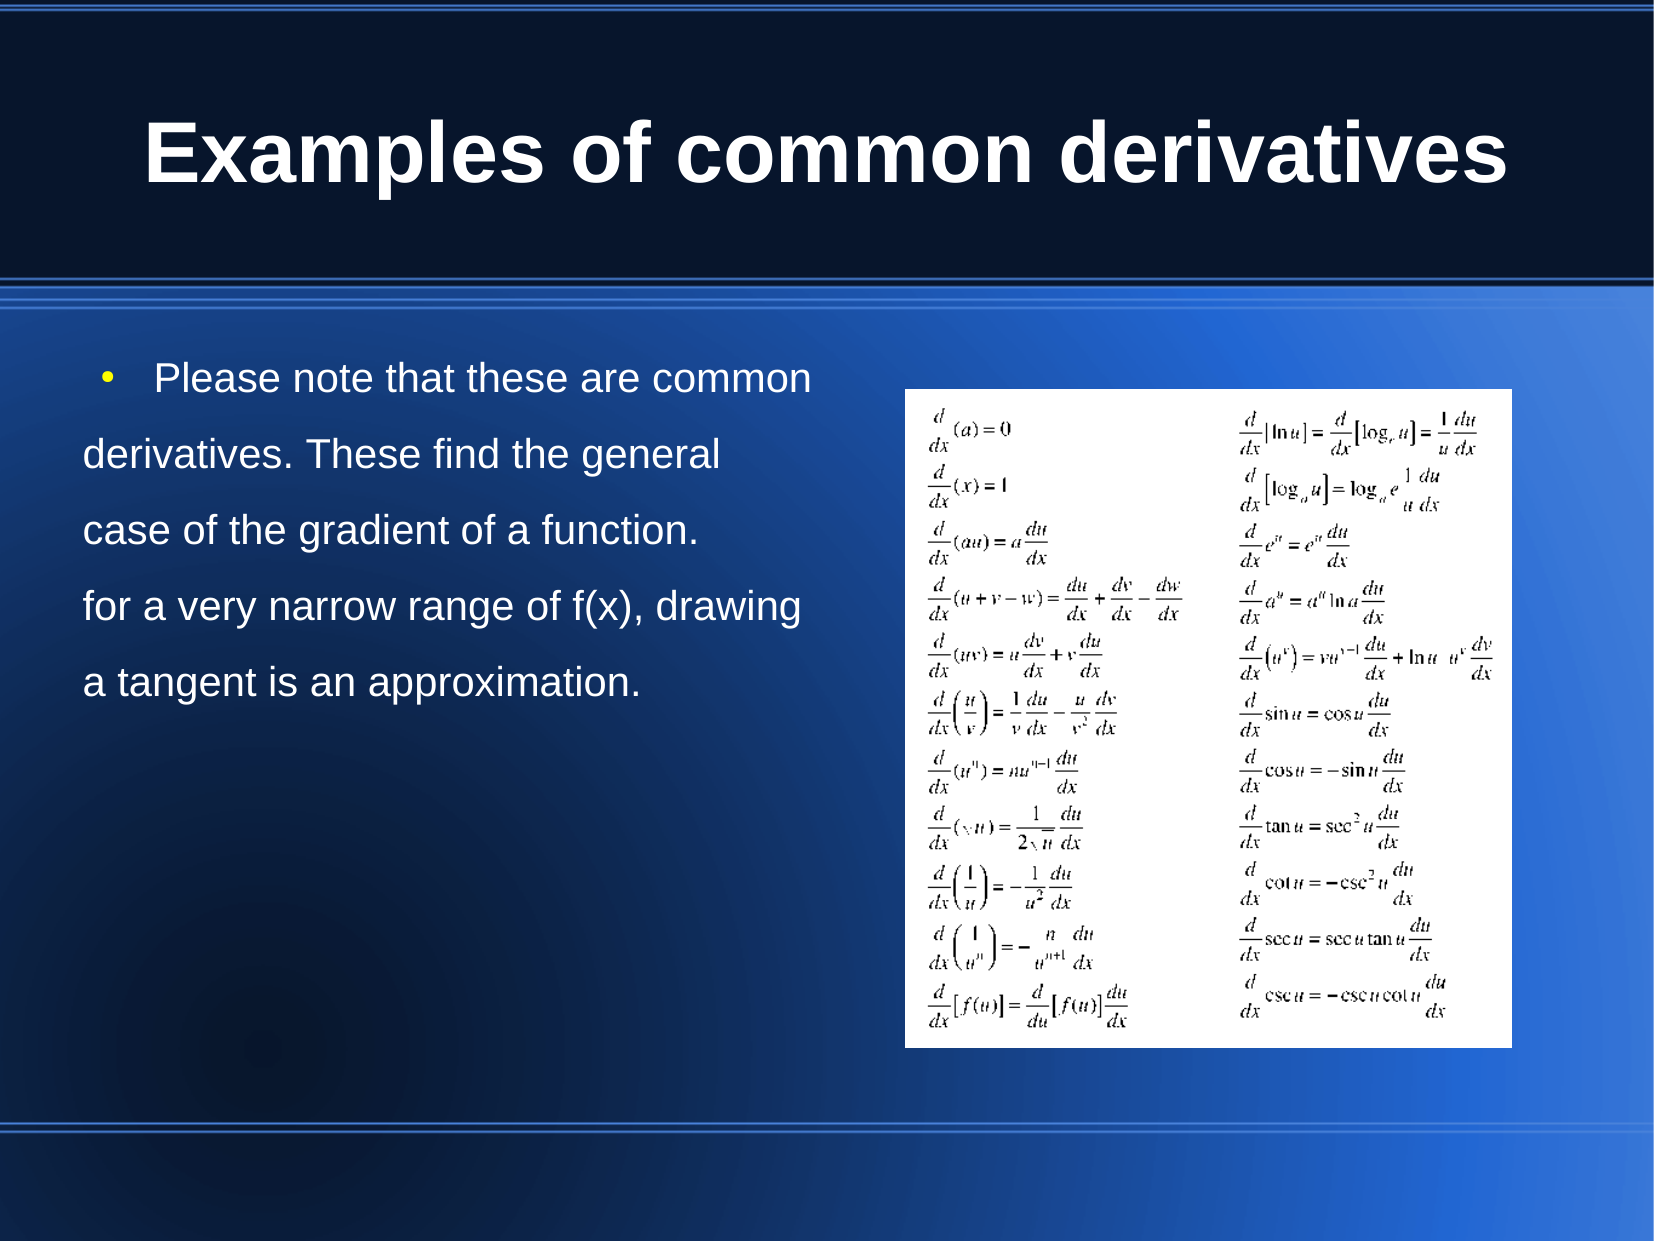

# Examples of common derivatives
Please note that these are common
derivatives. These find the general
case of the gradient of a function.
for a very narrow range of f(x), drawing
a tangent is an approximation.